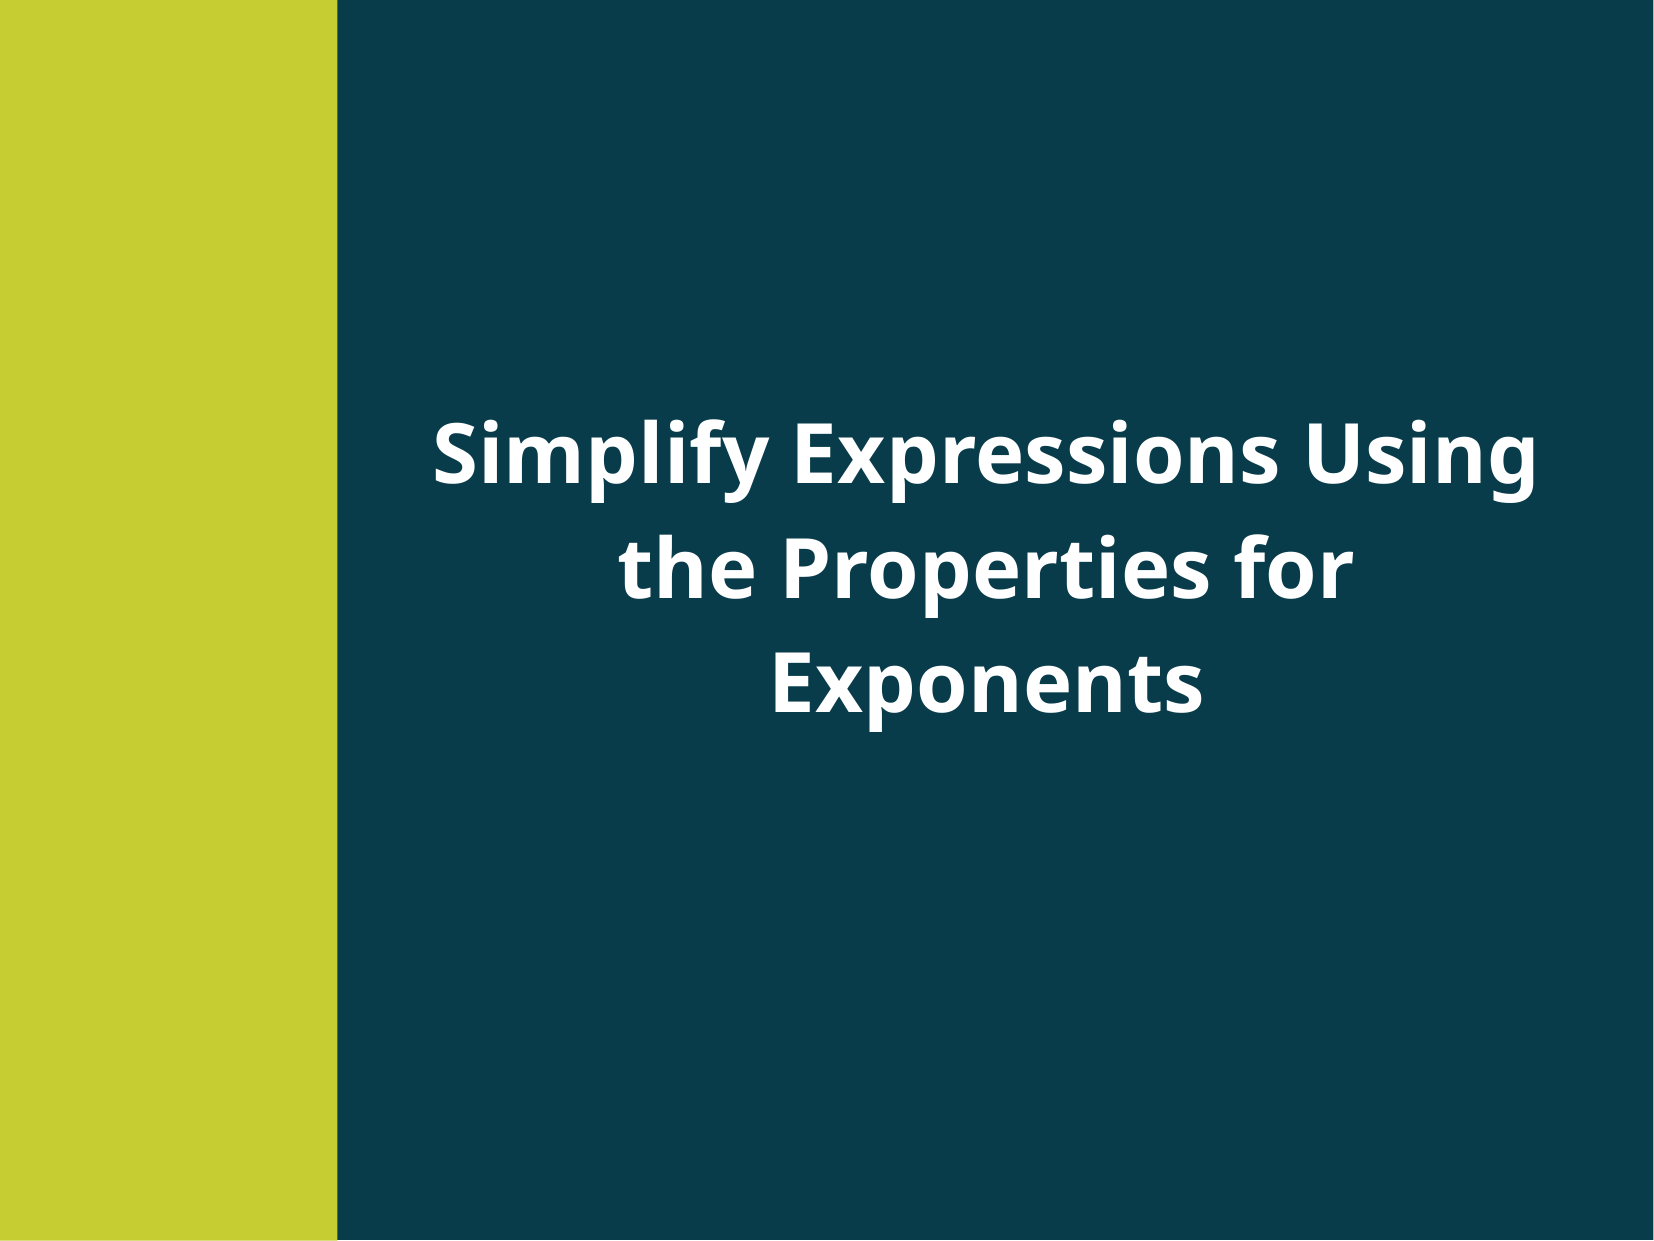

# Simplify Expressions Using the Properties for Exponents